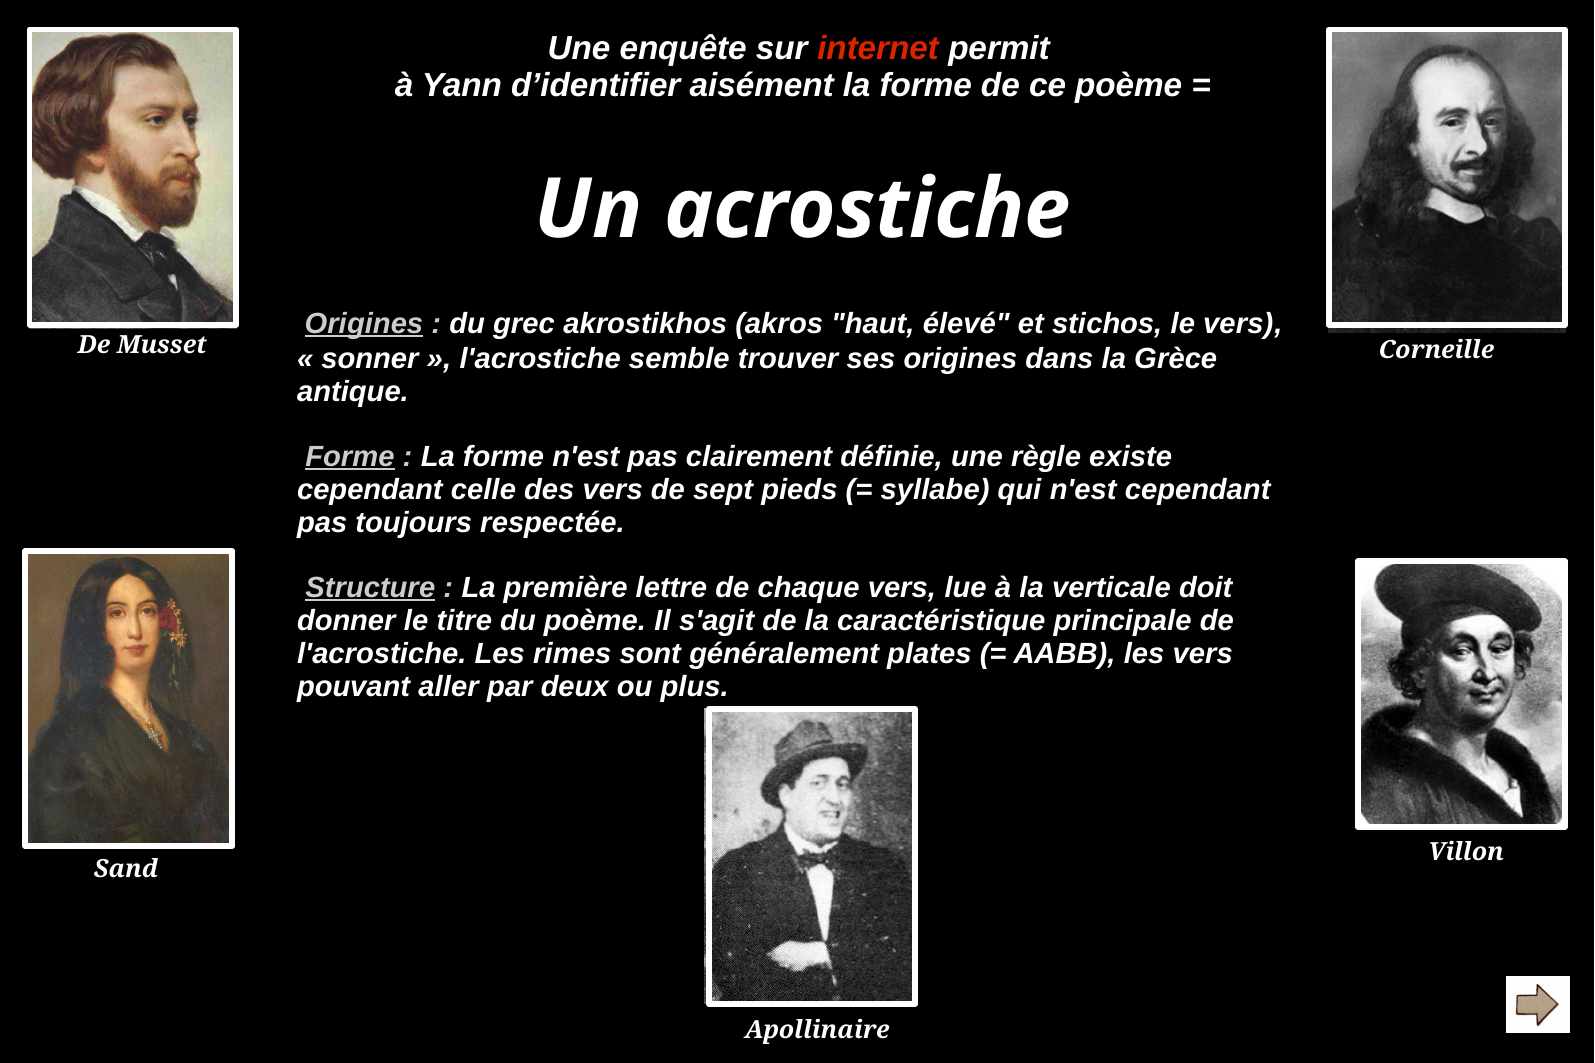

Une enquête sur internet permit
à Yann d’identifier aisément la forme de ce poème =
Un acrostiche
 Origines : du grec akrostikhos (akros "haut, élevé" et stichos, le vers), « sonner », l'acrostiche semble trouver ses origines dans la Grèce antique.
 Forme : La forme n'est pas clairement définie, une règle existe cependant celle des vers de sept pieds (= syllabe) qui n'est cependant pas toujours respectée.
 Structure : La première lettre de chaque vers, lue à la verticale doit donner le titre du poème. Il s'agit de la caractéristique principale de l'acrostiche. Les rimes sont généralement plates (= AABB), les vers pouvant aller par deux ou plus.
De Musset
Corneille
Villon
Sand
Apollinaire